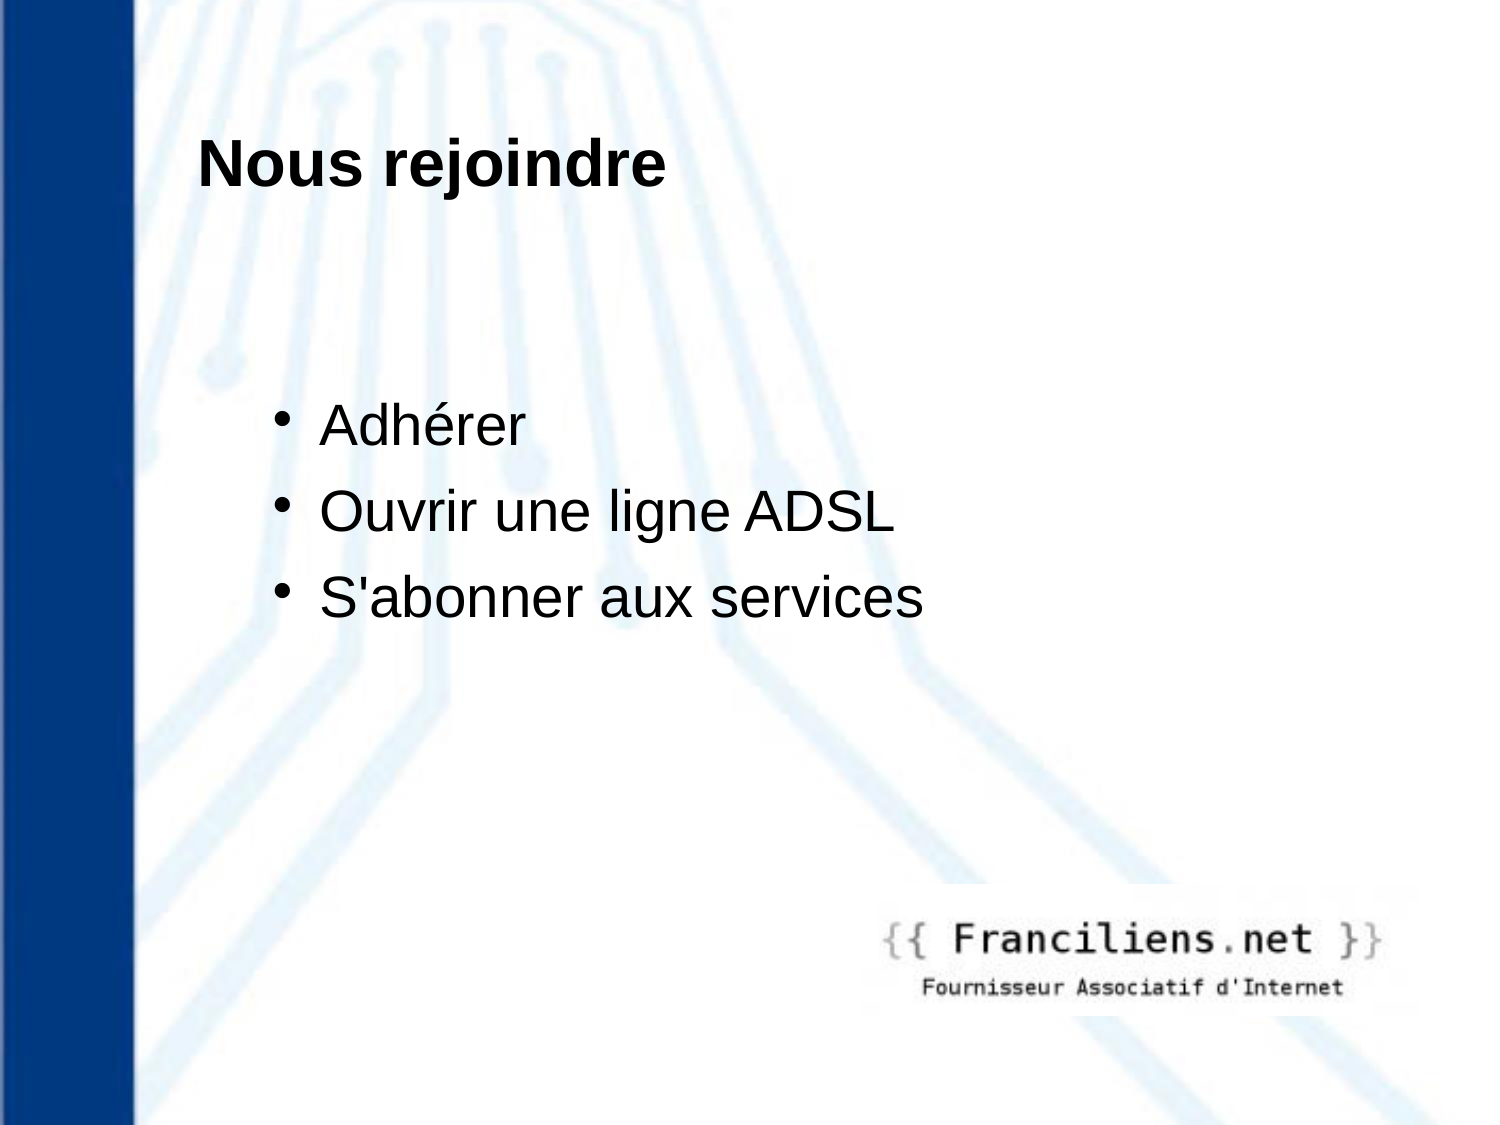

# Nous rejoindre
Adhérer
Ouvrir une ligne ADSL
S'abonner aux services